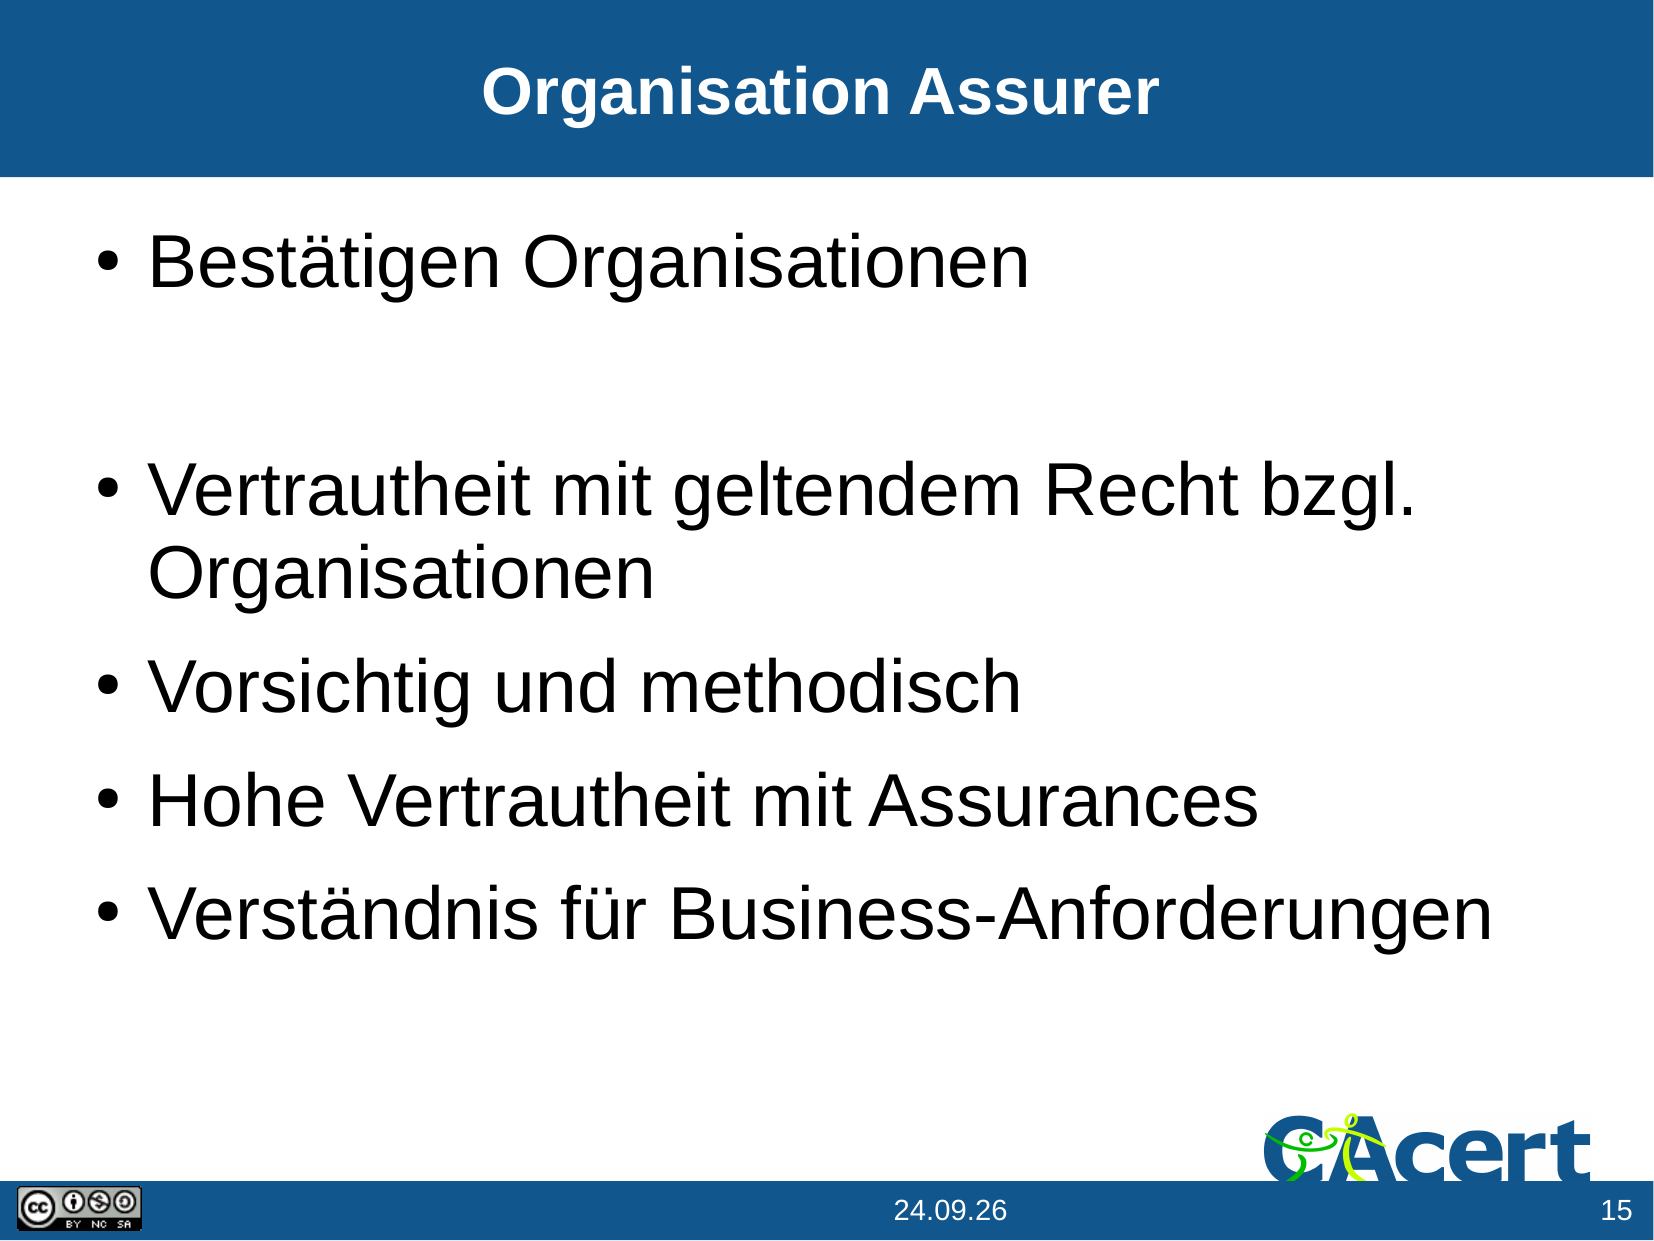

# Organisation Assurer
Bestätigen Organisationen
Vertrautheit mit geltendem Recht bzgl. Organisationen
Vorsichtig und methodisch
Hohe Vertrautheit mit Assurances
Verständnis für Business-Anforderungen